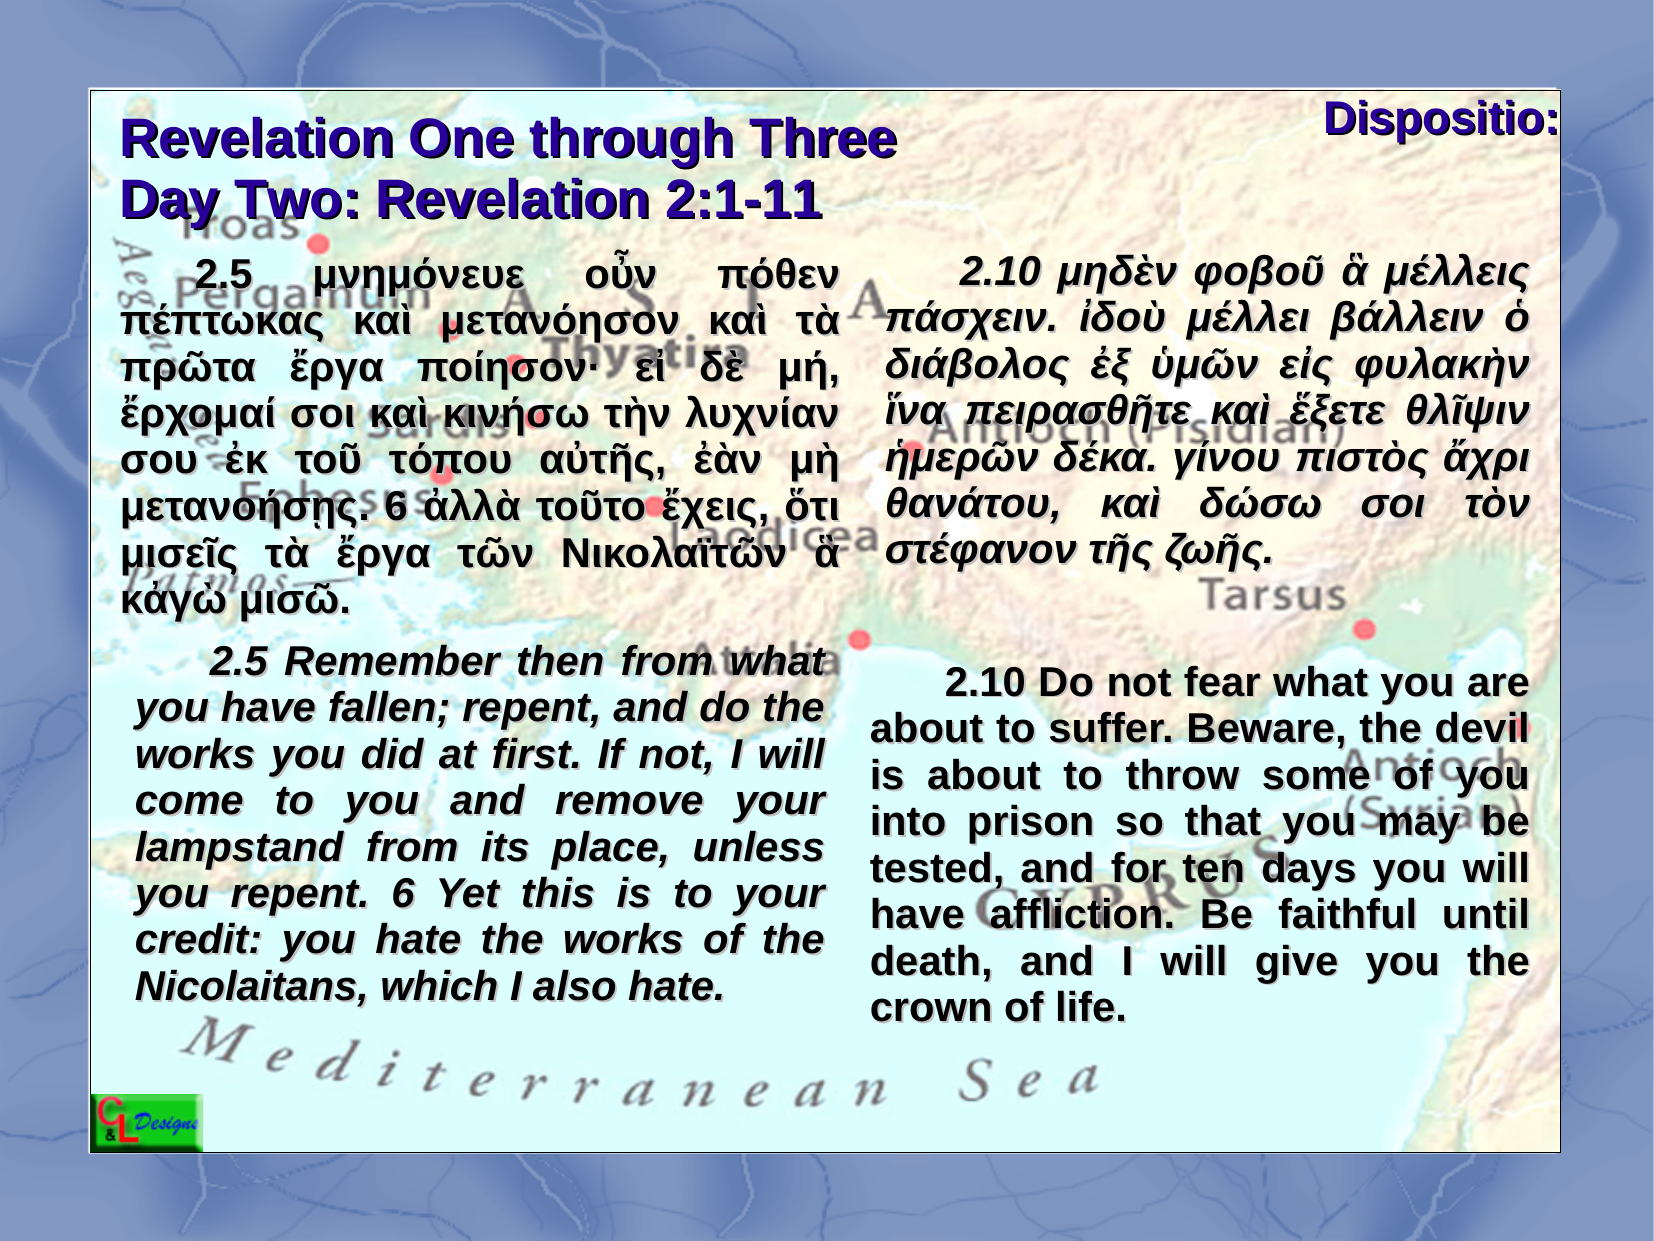

Dispositio:
# Revelation One through Three Day Two: Revelation 2:1-11
	2.10 μηδὲν φοβοῦ ἃ μέλλεις πάσχειν. ἰδοὺ μέλλει βάλλειν ὁ διάβολος ἐξ ὑμῶν εἰς φυλακὴν ἵνα πειρασθῆτε καὶ ἕξετε θλῖψιν ἡμερῶν δέκα. γίνου πιστὸς ἄχρι θανάτου, καὶ δώσω σοι τὸν στέφανον τῆς ζωῆς.
	2.5 μνημόνευε οὖν πόθεν πέπτωκας καὶ μετανόησον καὶ τὰ πρῶτα ἔργα ποίησον· εἰ δὲ μή, ἔρχομαί σοι καὶ κινήσω τὴν λυχνίαν σου ἐκ τοῦ τόπου αὐτῆς, ἐὰν μὴ μετανοήσῃς. 6 ἀλλὰ τοῦτο ἔχεις, ὅτι μισεῖς τὰ ἔργα τῶν Νικολαϊτῶν ἃ κἀγὼ μισῶ.
	2.5 Remember then from what you have fallen; repent, and do the works you did at first. If not, I will come to you and remove your lampstand from its place, unless you repent. 6 Yet this is to your credit: you hate the works of the Nicolaitans, which I also hate.
	2.10 Do not fear what you are about to suffer. Beware, the devil is about to throw some of you into prison so that you may be tested, and for ten days you will have affliction. Be faithful until death, and I will give you the crown of life.